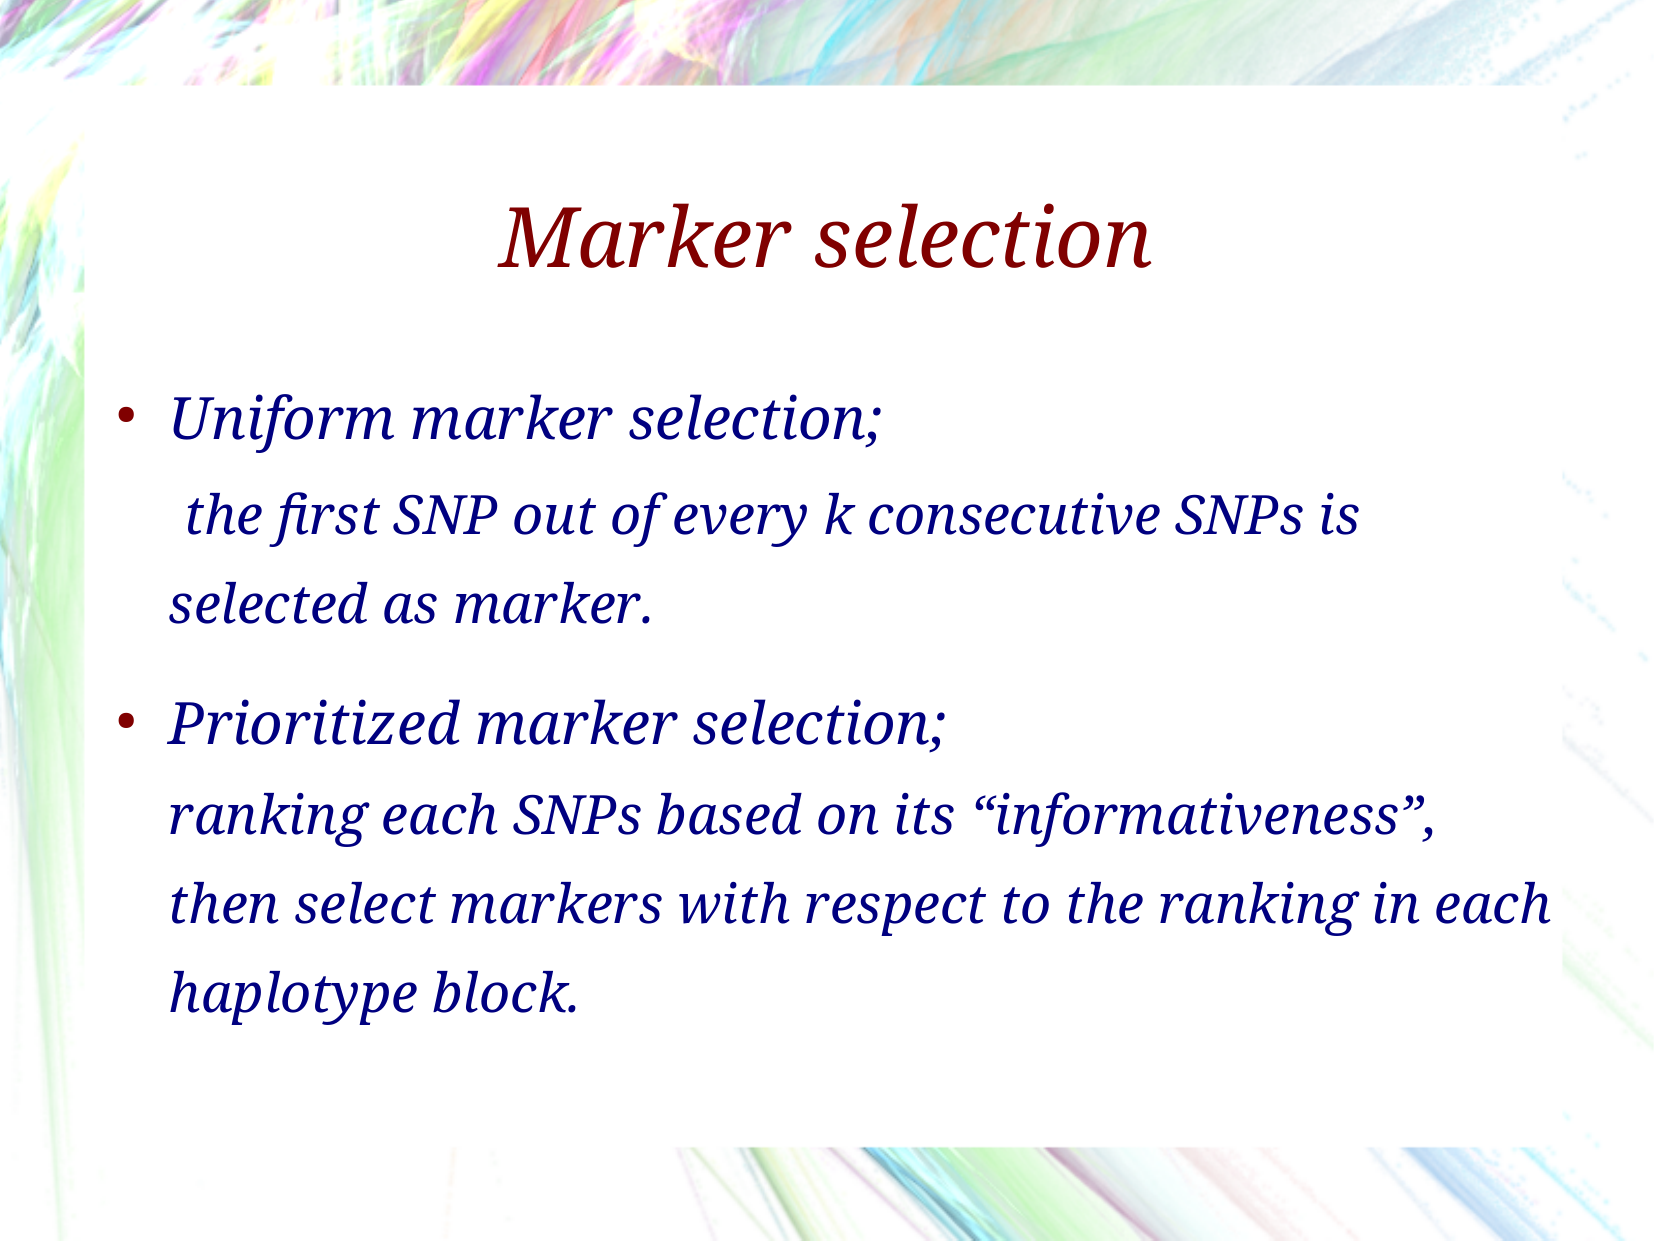

# Marker selection
Uniform marker selection;
 the first SNP out of every k consecutive SNPs is selected as marker.
Prioritized marker selection;
ranking each SNPs based on its “informativeness”, then select markers with respect to the ranking in each haplotype block.